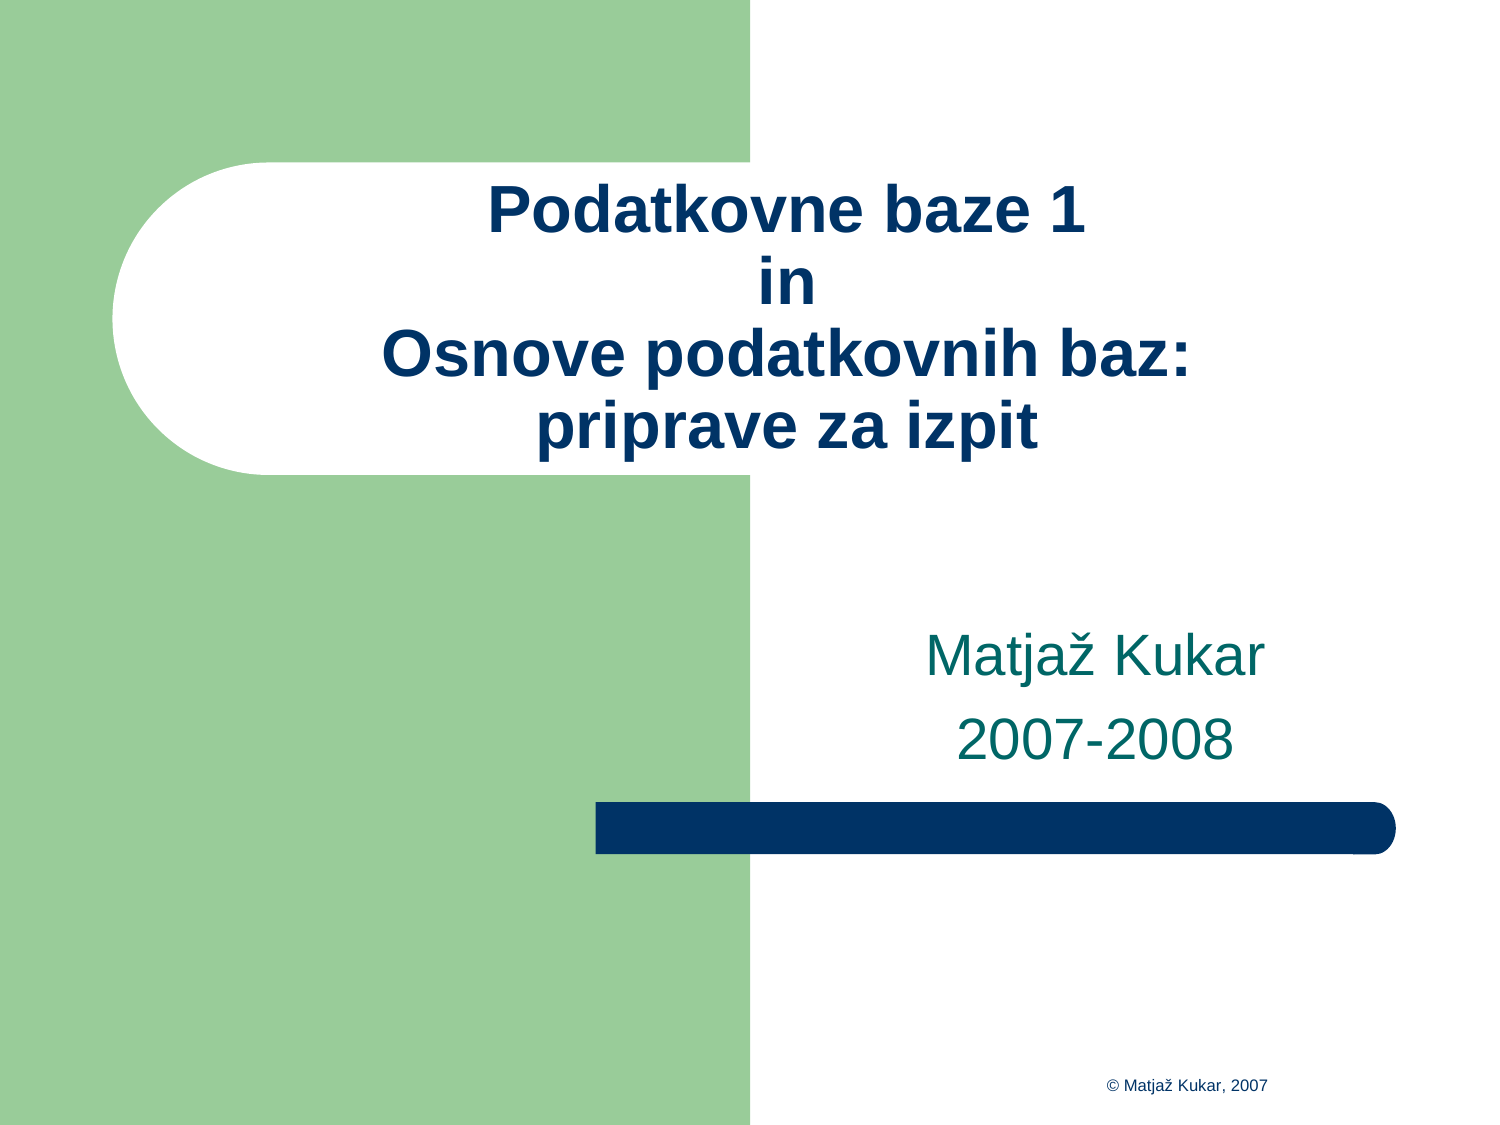

# Podatkovne baze 1 in Osnove podatkovnih baz: priprave za izpit
Matjaž Kukar
2007-2008
© Matjaž Kukar, 2007